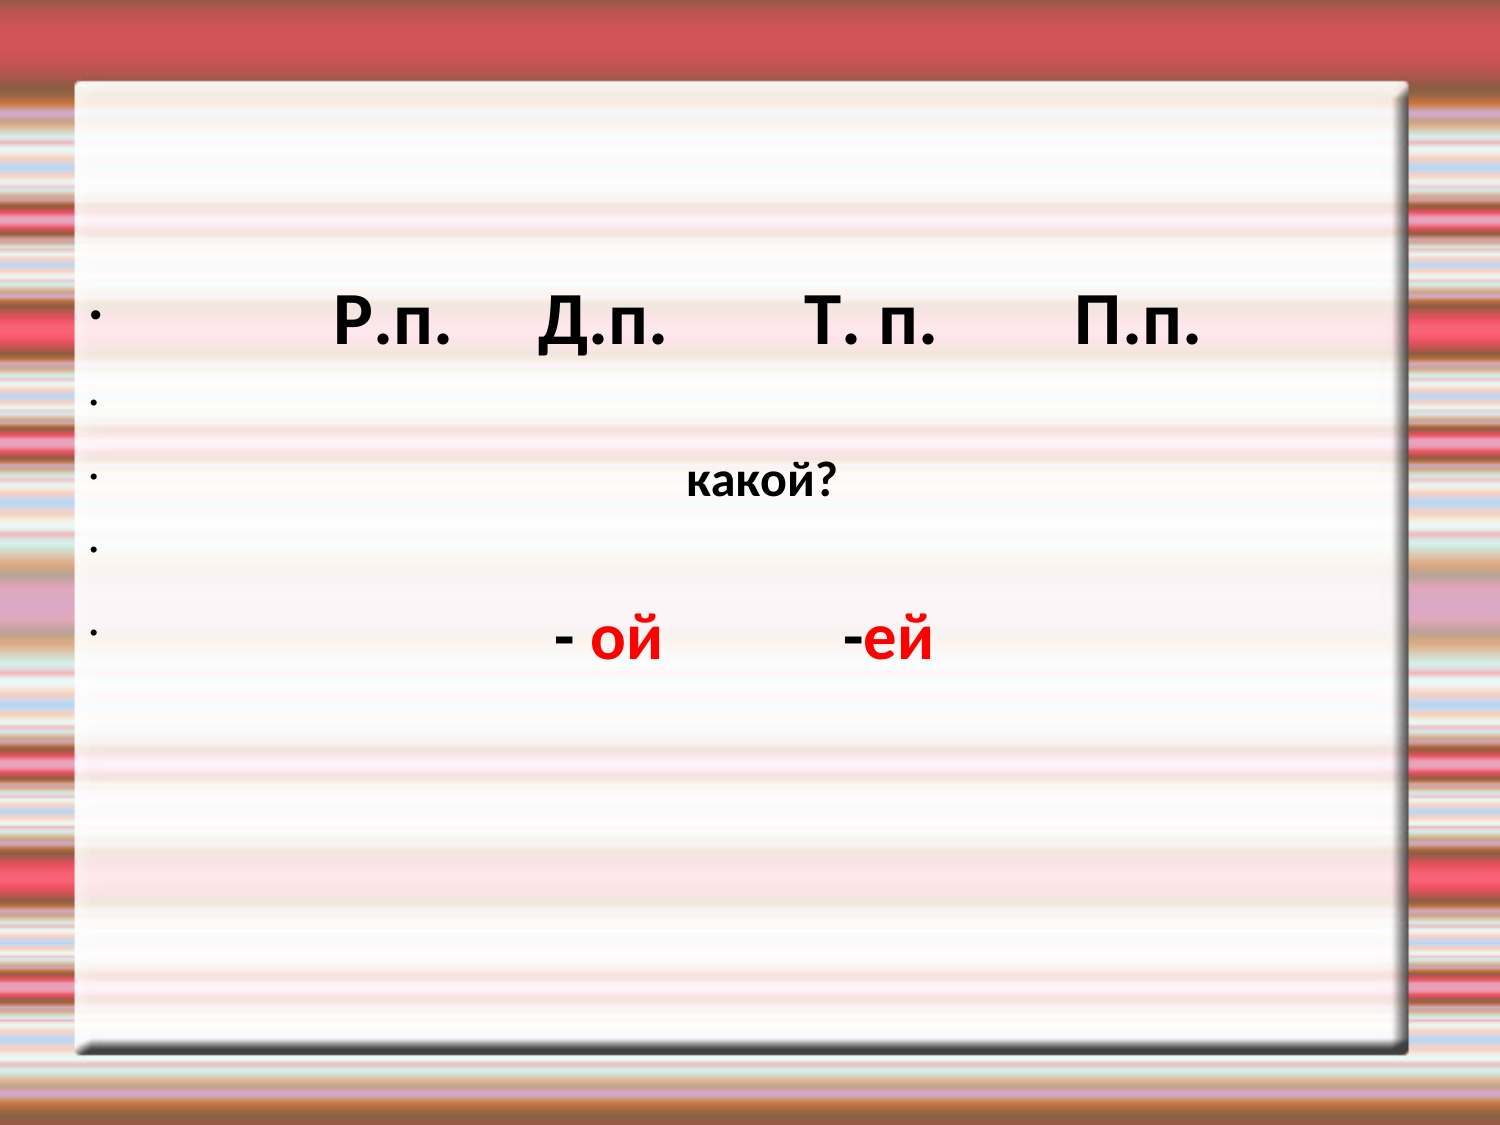

#
  Р.п.     Д.п.        Т. п.        П.п.
 какой?
 - ой            -ей